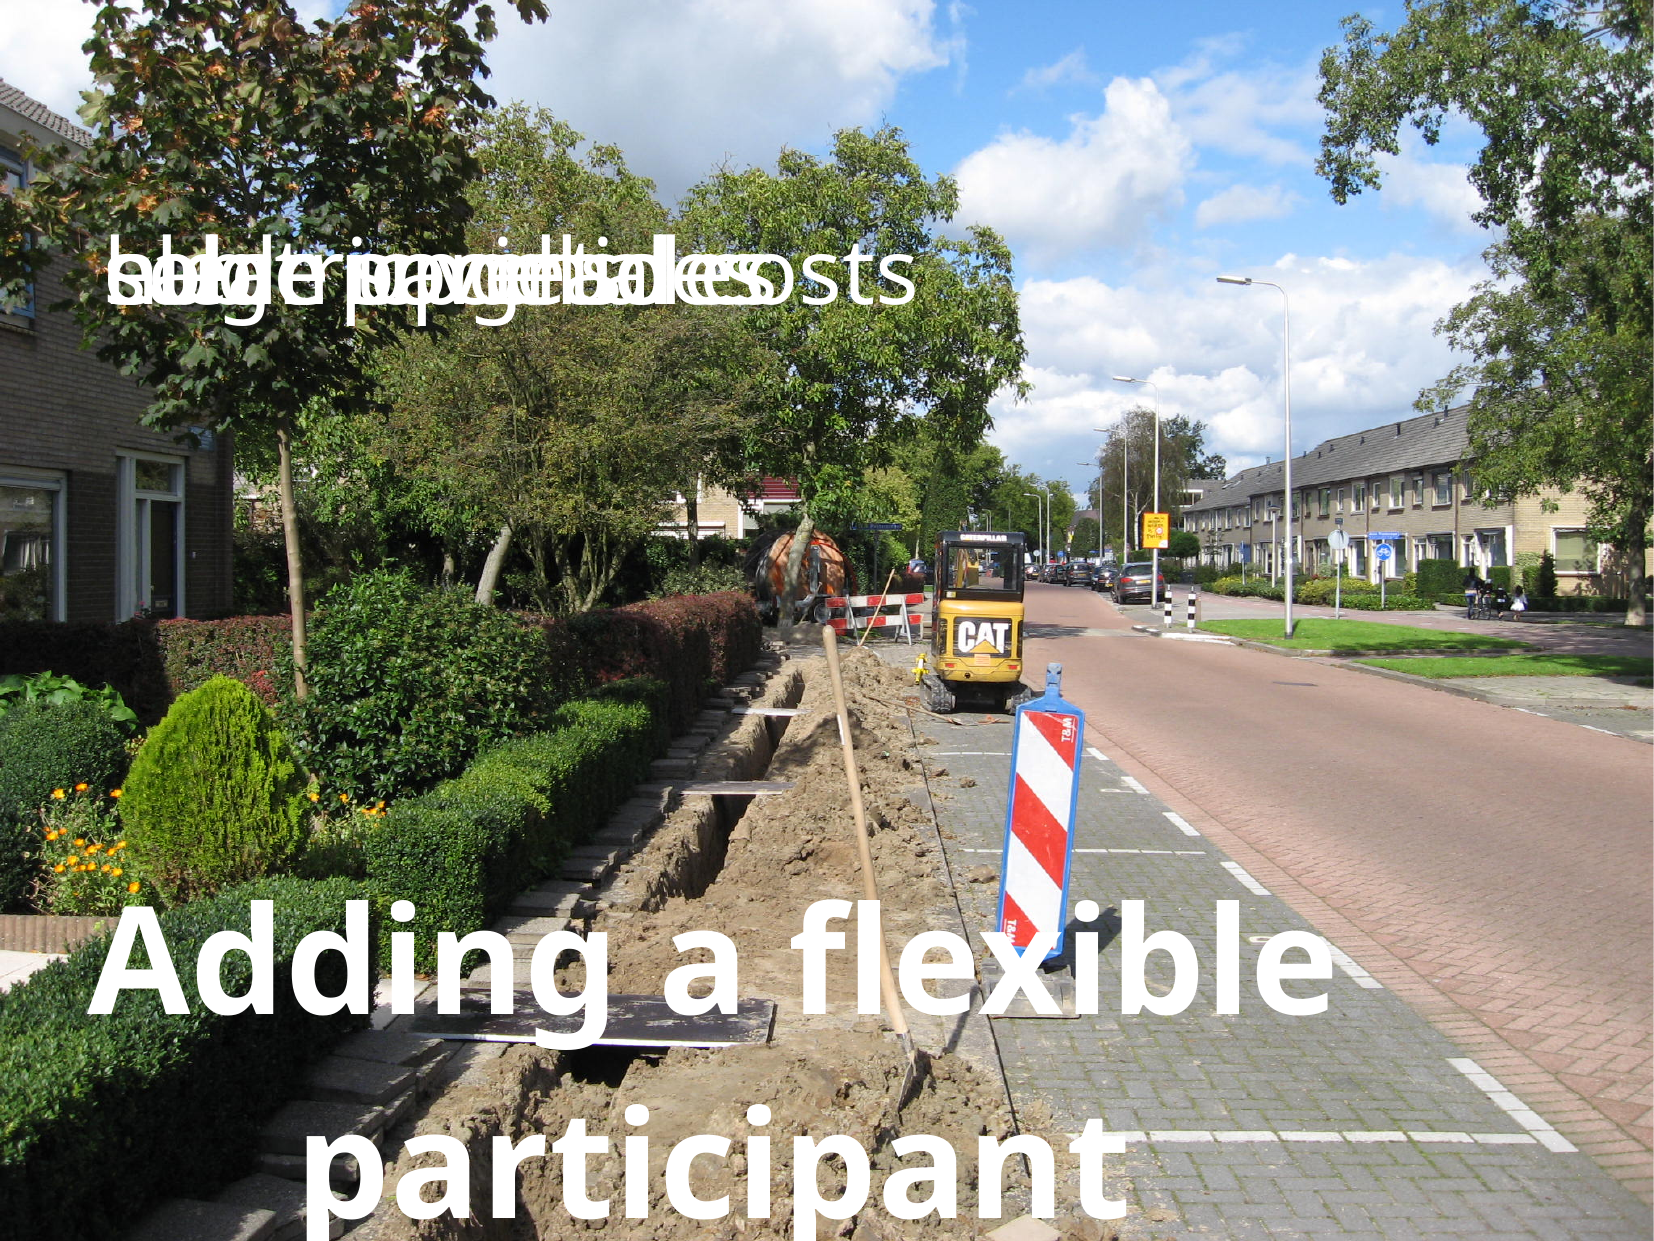

cable upgrades
huge societal costs
electric vehicles
solar panels
# Adding a flexible participant